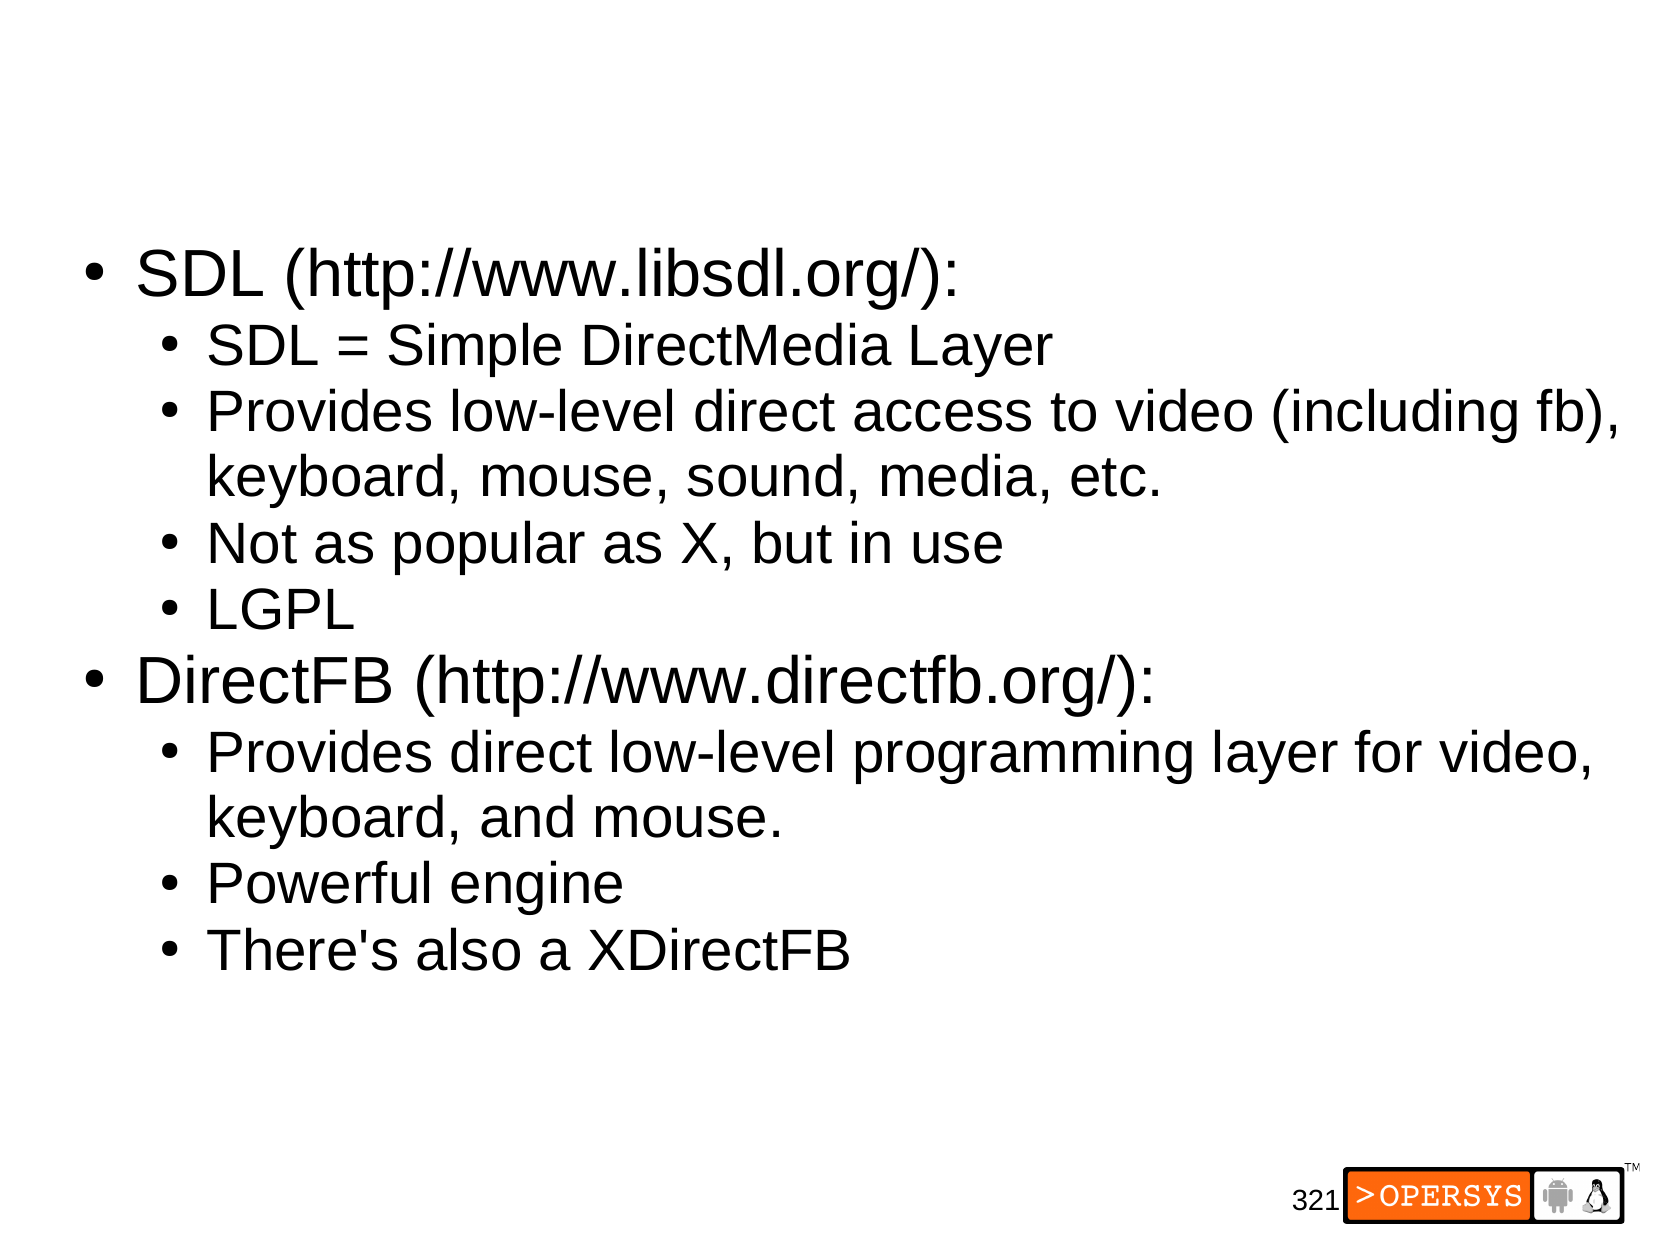

# SDL (http://www.libsdl.org/):
SDL = Simple DirectMedia Layer
Provides low-level direct access to video (including fb), keyboard, mouse, sound, media, etc.
Not as popular as X, but in use
LGPL
DirectFB (http://www.directfb.org/):
Provides direct low-level programming layer for video, keyboard, and mouse.
Powerful engine
There's also a XDirectFB